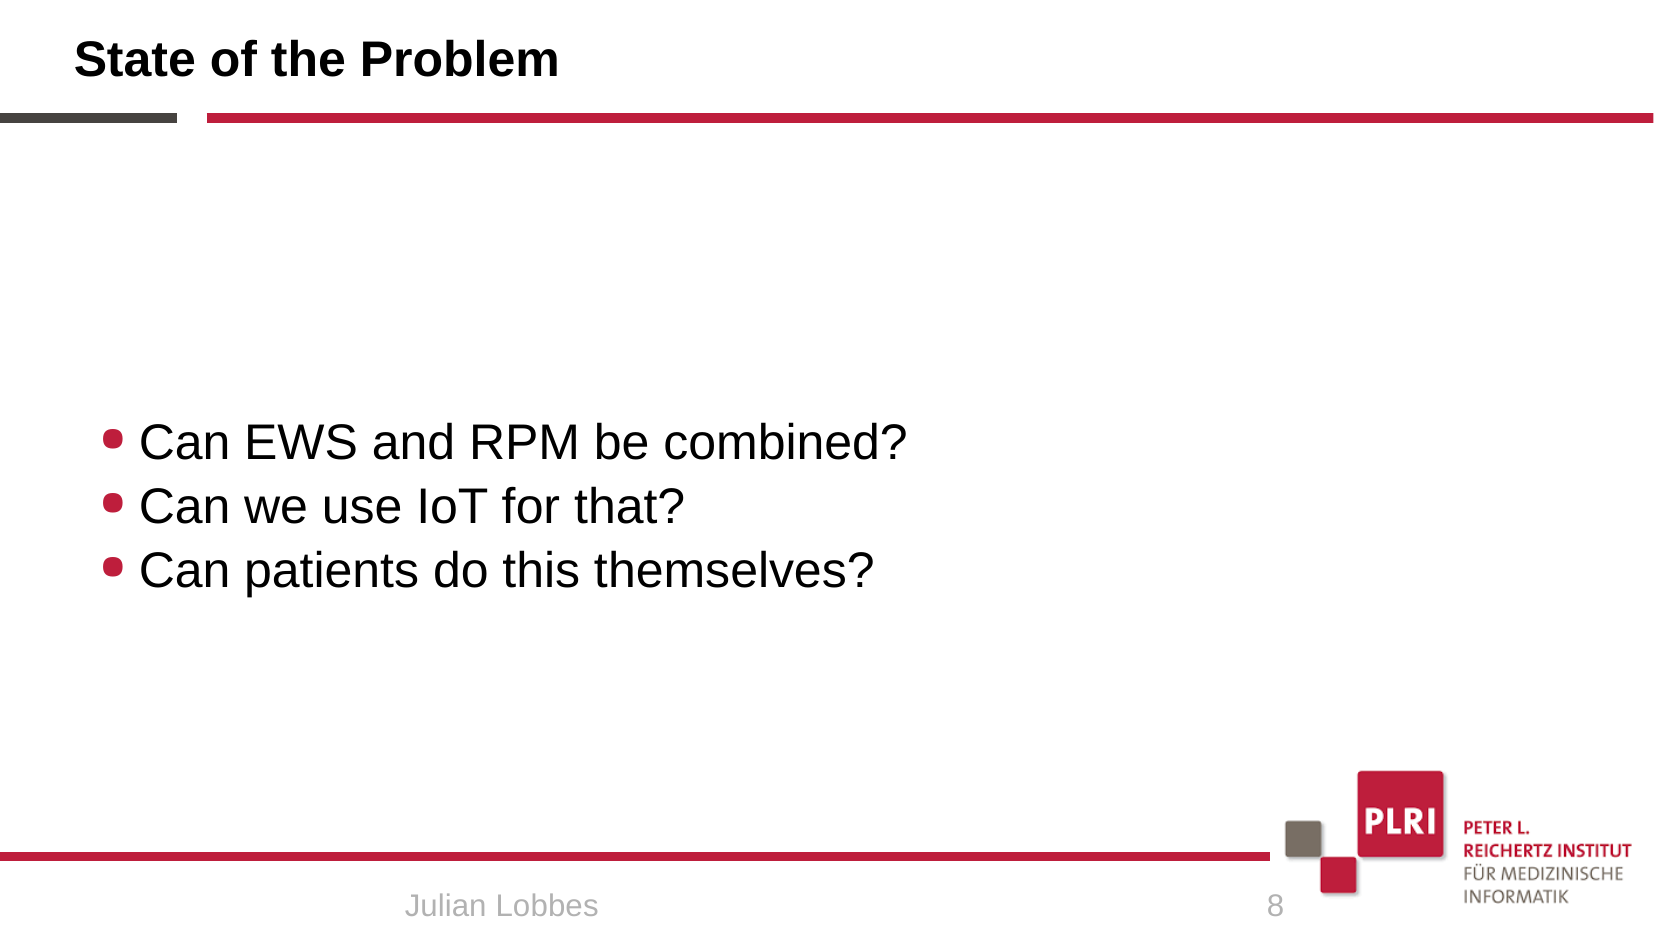

State of the Problem
Can EWS and RPM be combined?
Can we use IoT for that?
Can patients do this themselves?
Julian Lobbes